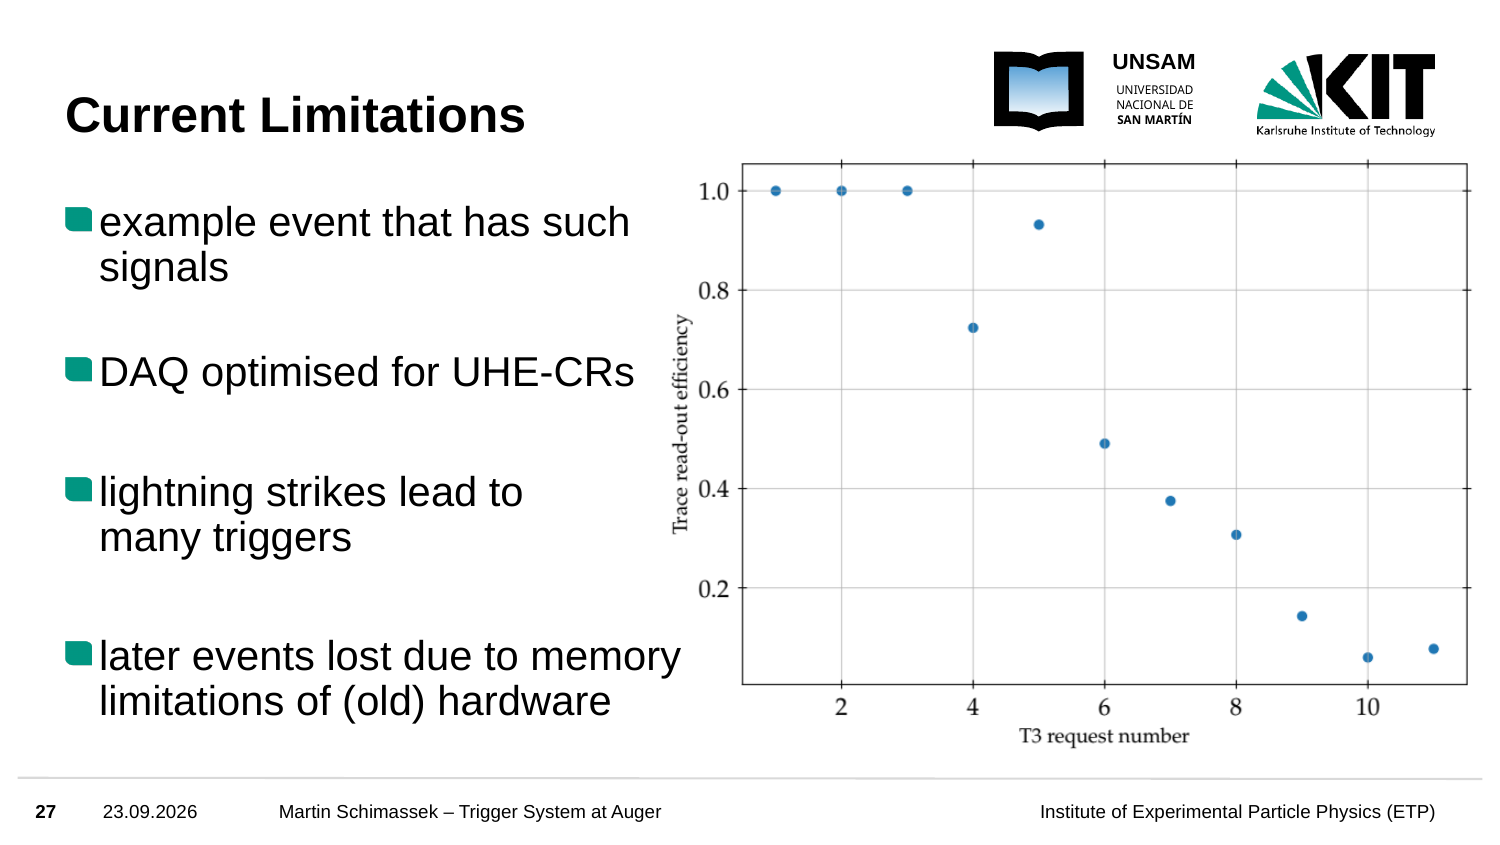

# Current Limitations
example event that has such
signals
DAQ optimised for UHE-CRs
lightning strikes lead to
many triggers
later events lost due to memory
limitations of (old) hardware